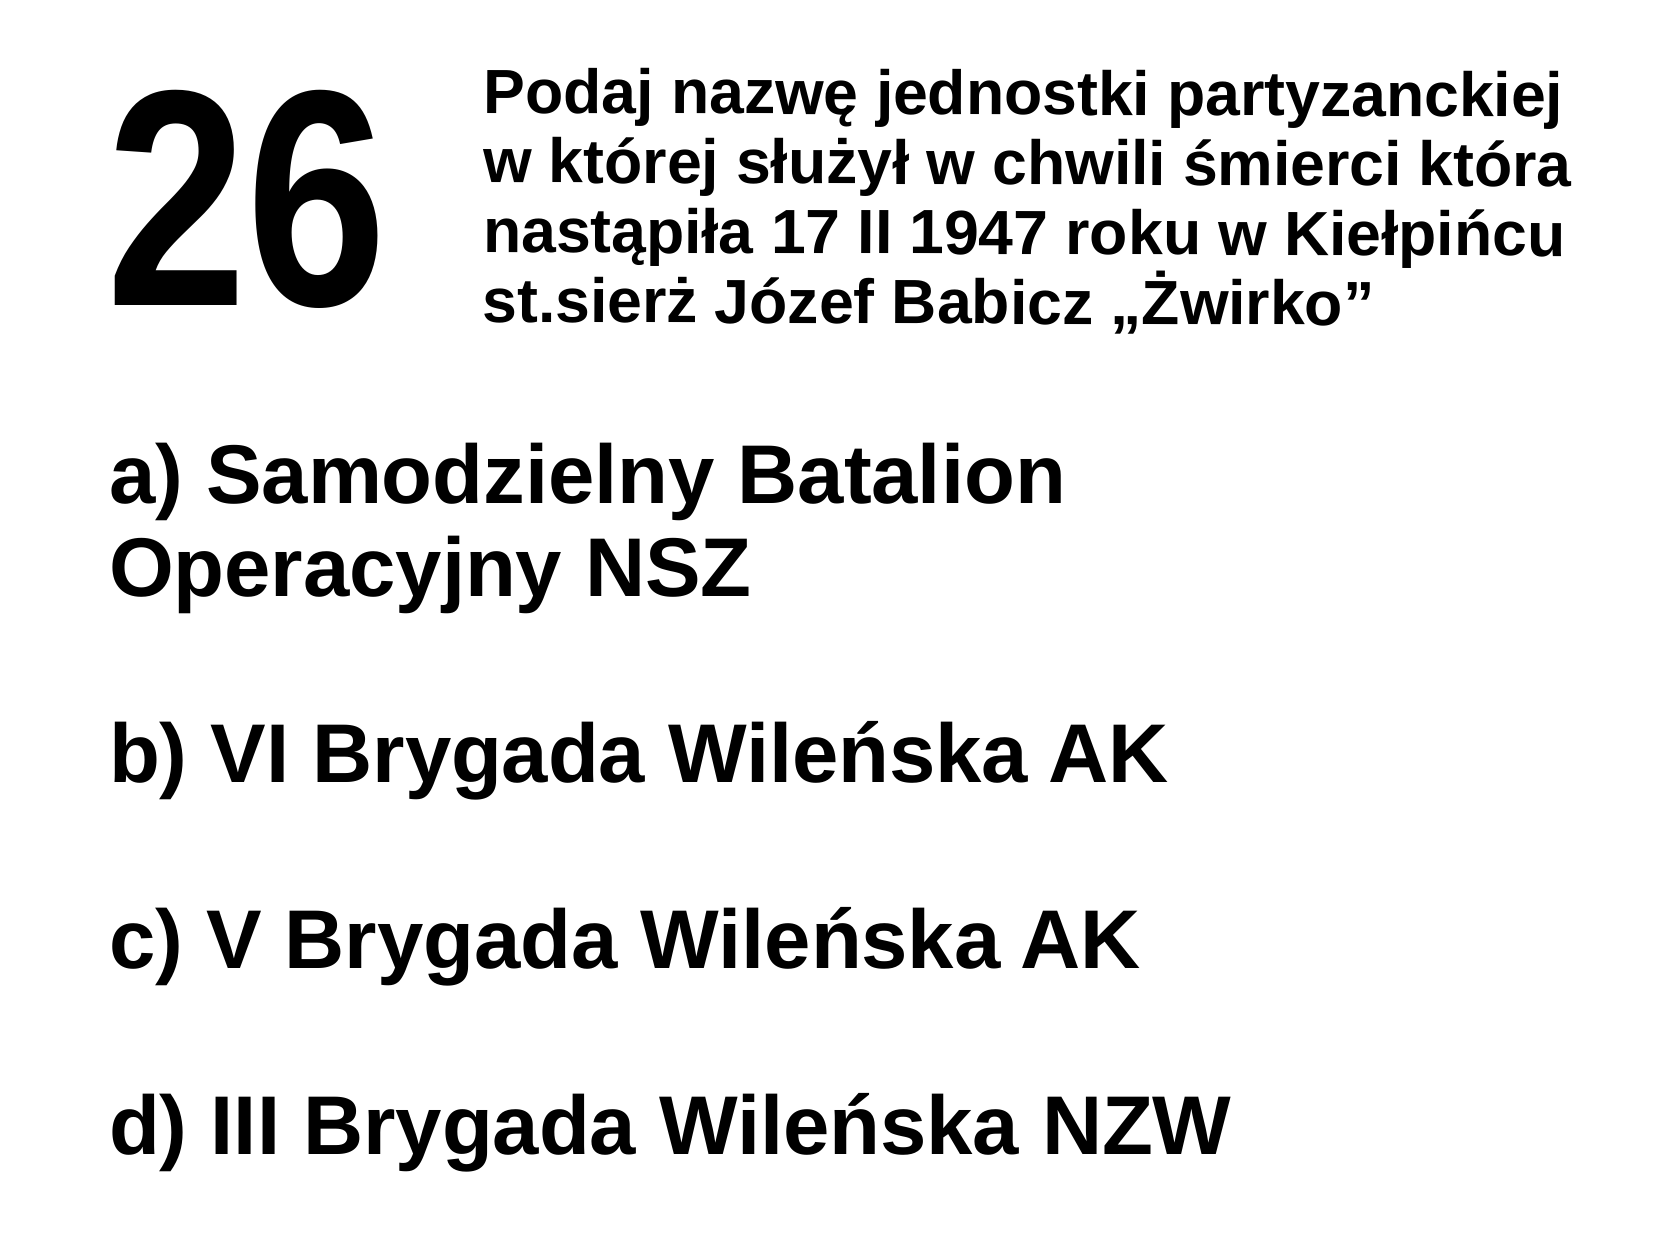

26
Podaj nazwę jednostki partyzanckiej w której służył w chwili śmierci która nastąpiła 17 II 1947 roku w Kiełpińcu st.sierż Józef Babicz „Żwirko”
a) Samodzielny Batalion
Operacyjny NSZ
b) VI Brygada Wileńska AK
c) V Brygada Wileńska AK
d) III Brygada Wileńska NZW